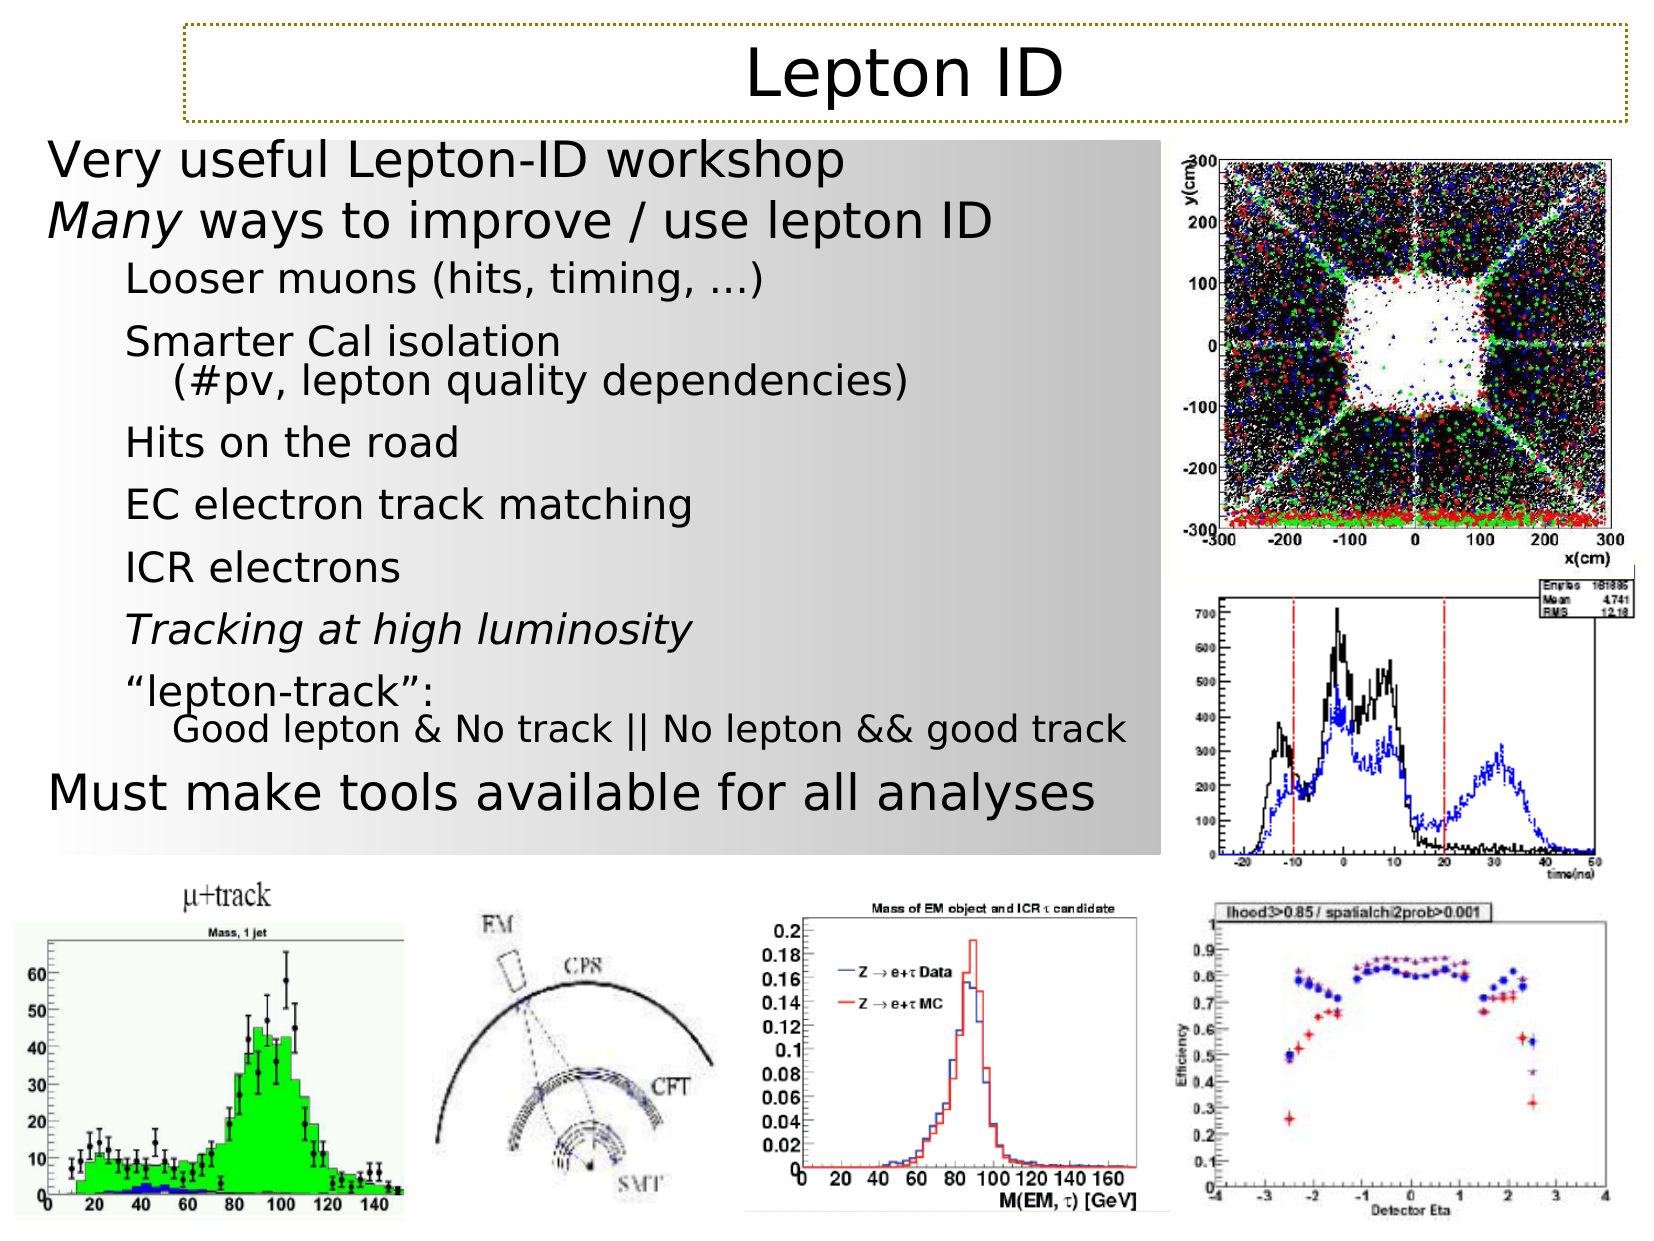

# Lepton ID
Very useful Lepton-ID workshop
Many ways to improve / use lepton ID
Looser muons (hits, timing, ...)
Smarter Cal isolation
(#pv, lepton quality dependencies)
Hits on the road
EC electron track matching
ICR electrons
Tracking at high luminosity
“lepton-track”:
Good lepton & No track || No lepton && good track
Must make tools available for all analyses